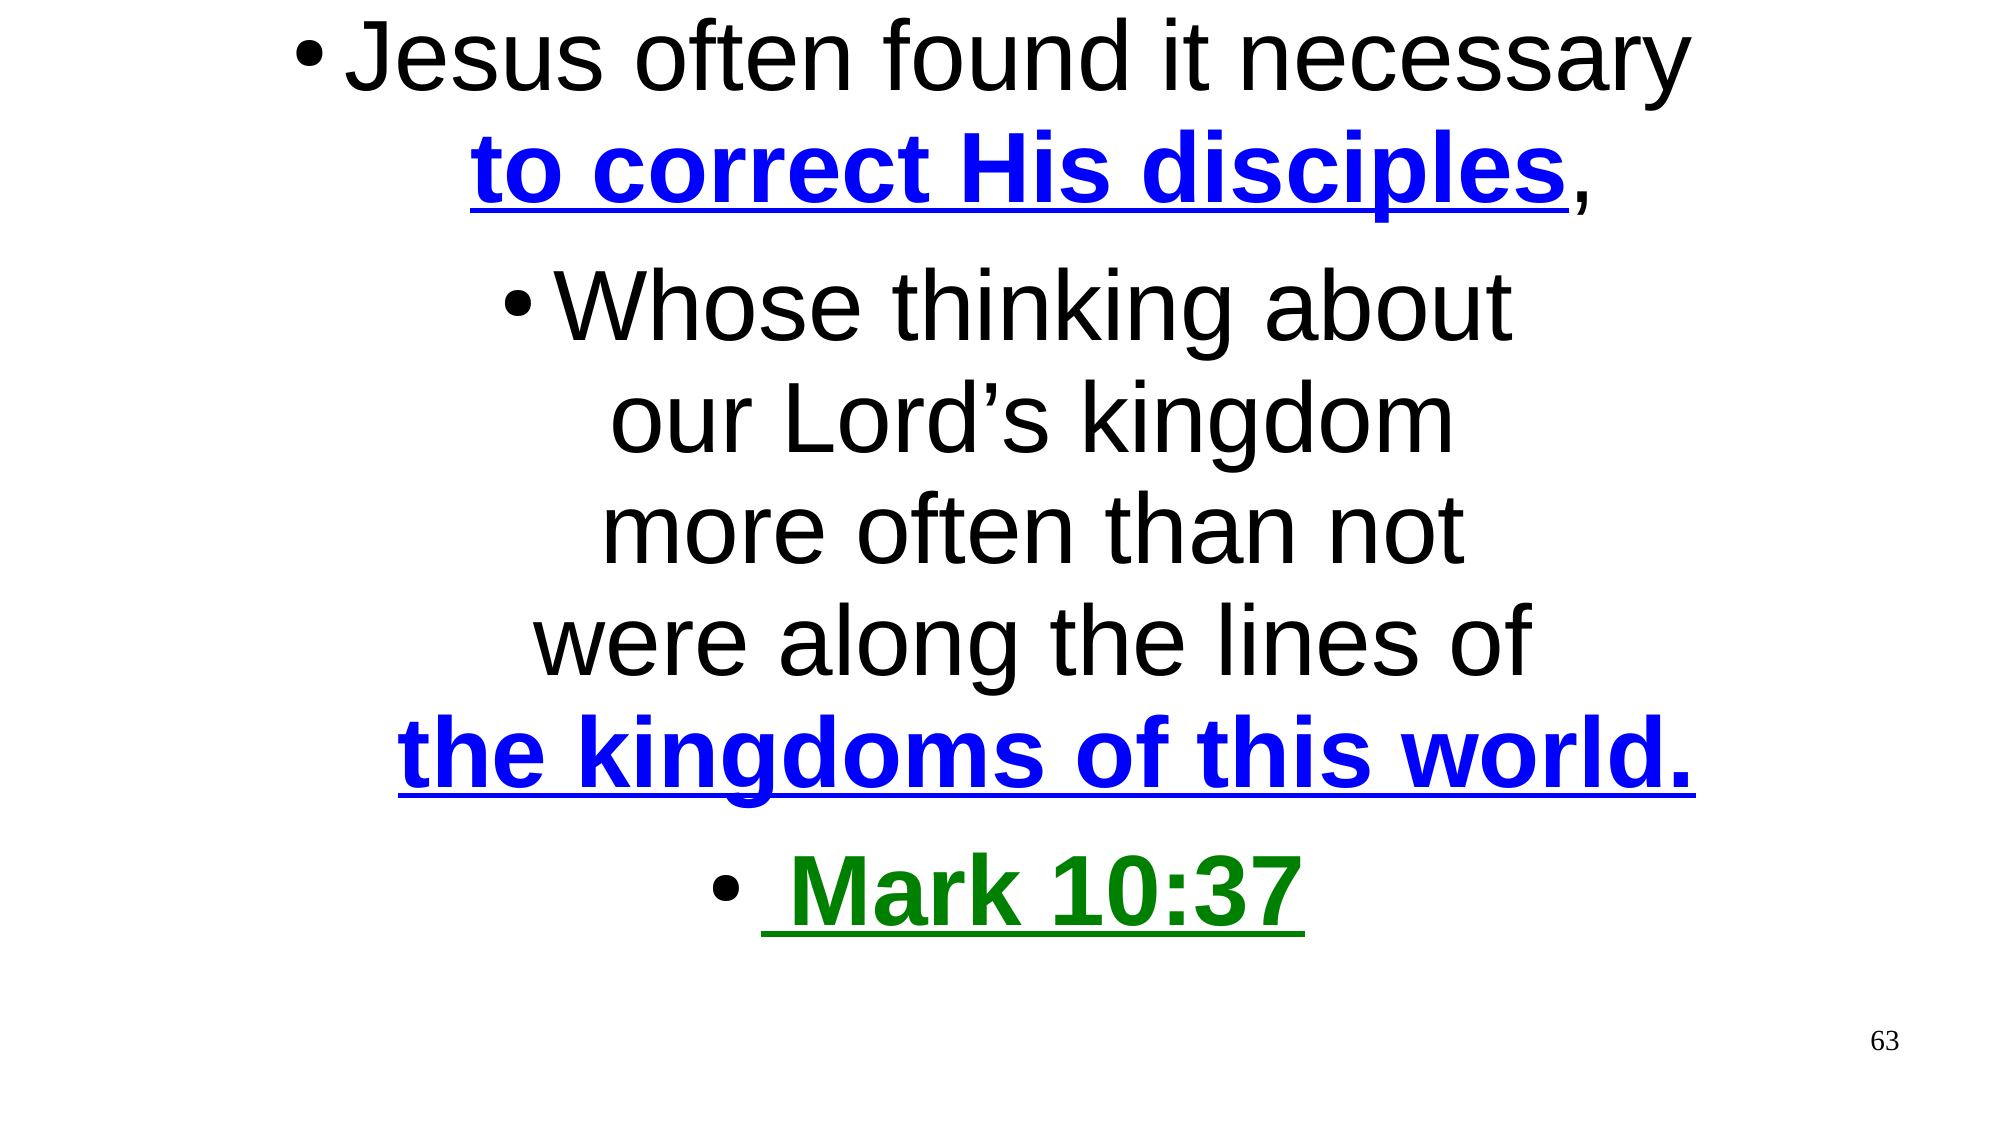

# Jesus often found it necessary to correct His disciples,
Whose thinking about
 our Lord’s kingdom
more often than not
were along the lines of
 the kingdoms of this world.
 Mark 10:37
63